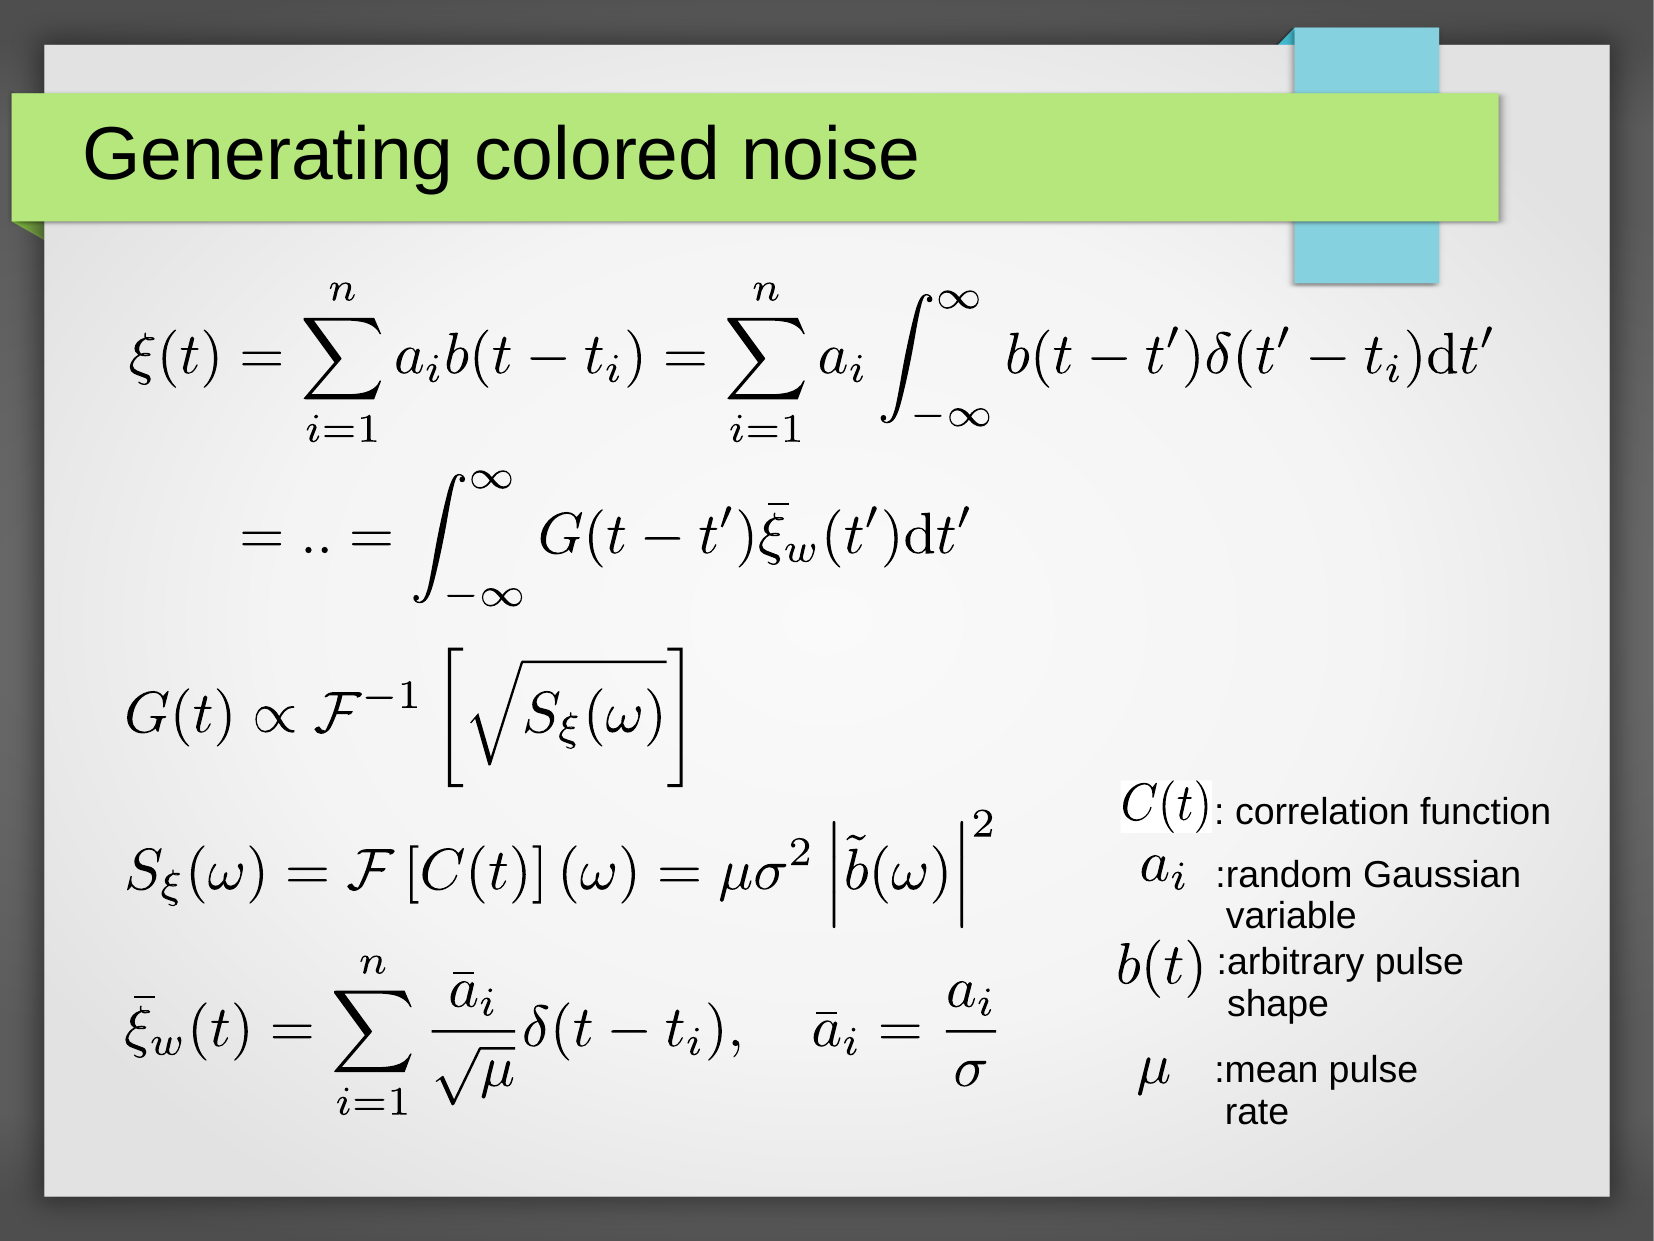

# Generating colored noise
: correlation function
 :random Gaussian
 variable
 :arbitrary pulse
 shape
 :mean pulse
 rate